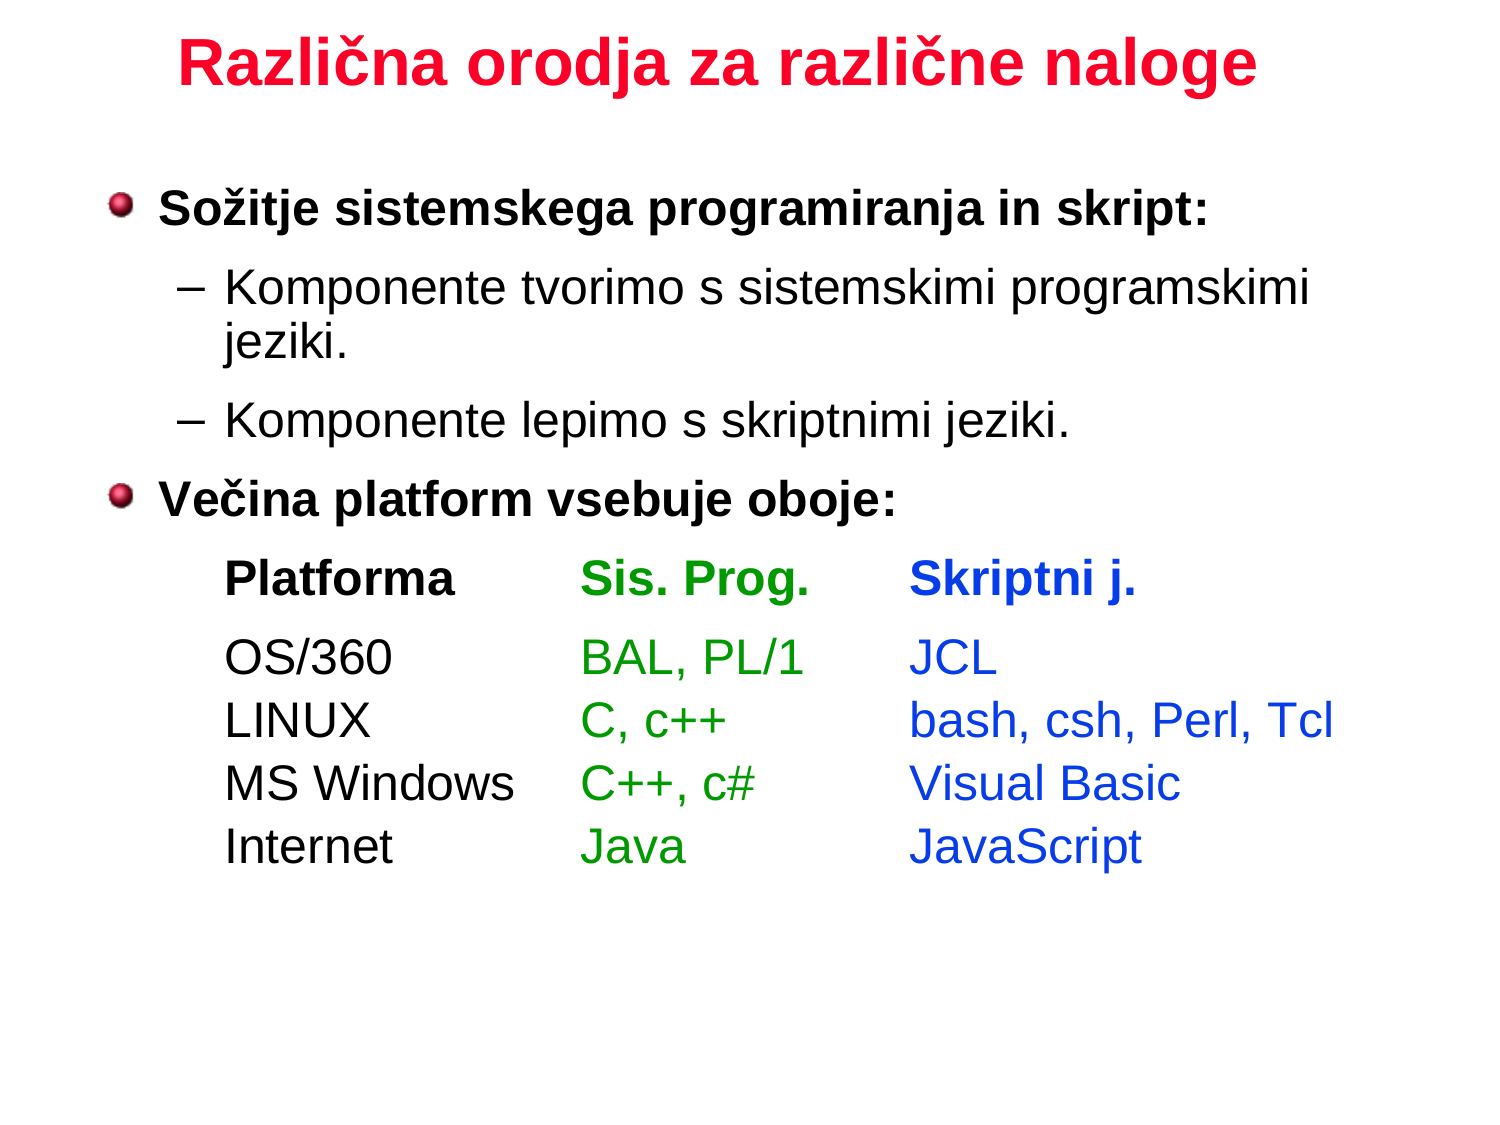

# Različna orodja za različne naloge
Sožitje sistemskega programiranja in skript:
Komponente tvorimo s sistemskimi programskimi jeziki.
Komponente lepimo s skriptnimi jeziki.
Večina platform vsebuje oboje:
	Platforma	Sis. Prog.	Skriptni j.
	OS/360	BAL, PL/1	JCL
	LINUX	C, c++	bash, csh, Perl, Tcl
	MS Windows	C++, c#	Visual Basic
	Internet	Java	JavaScript